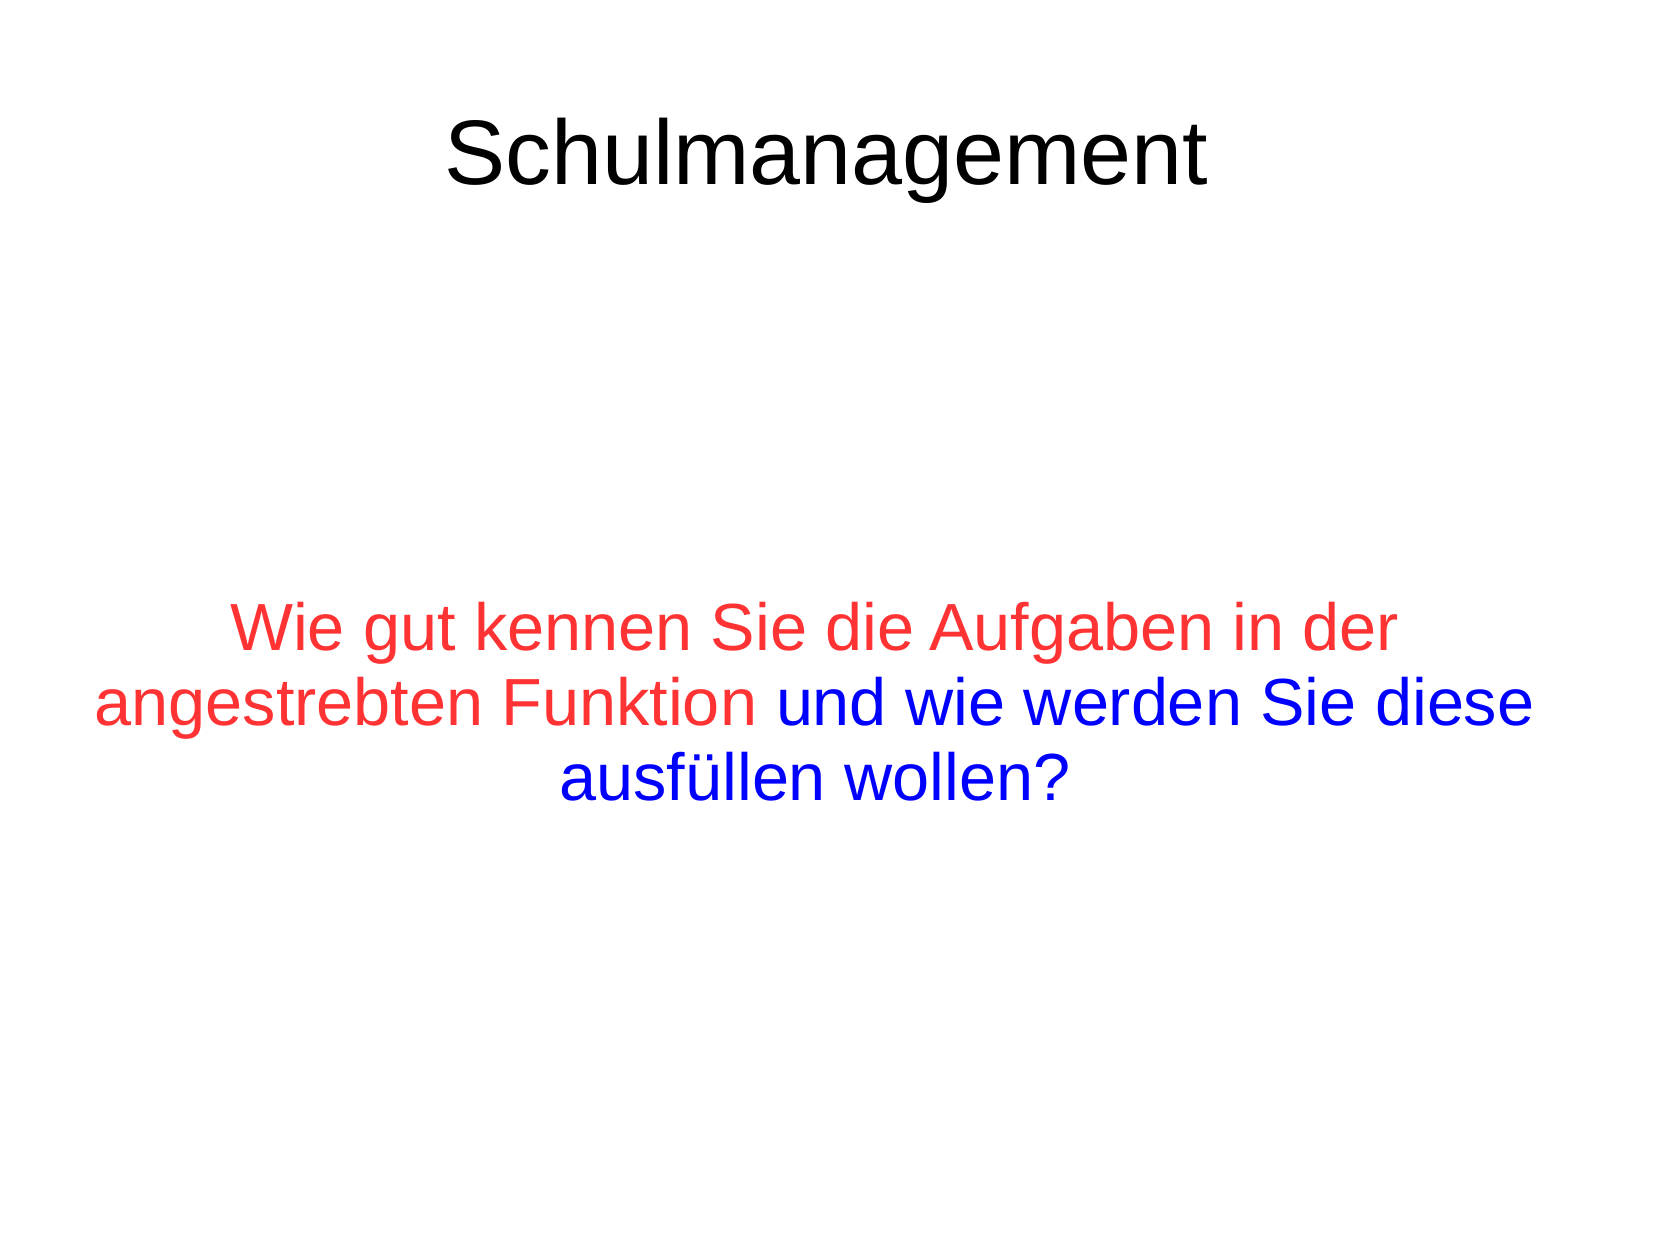

# Schulmanagement
Wie gut kennen Sie die Aufgaben in der angestrebten Funktion und wie werden Sie diese ausfüllen wollen?